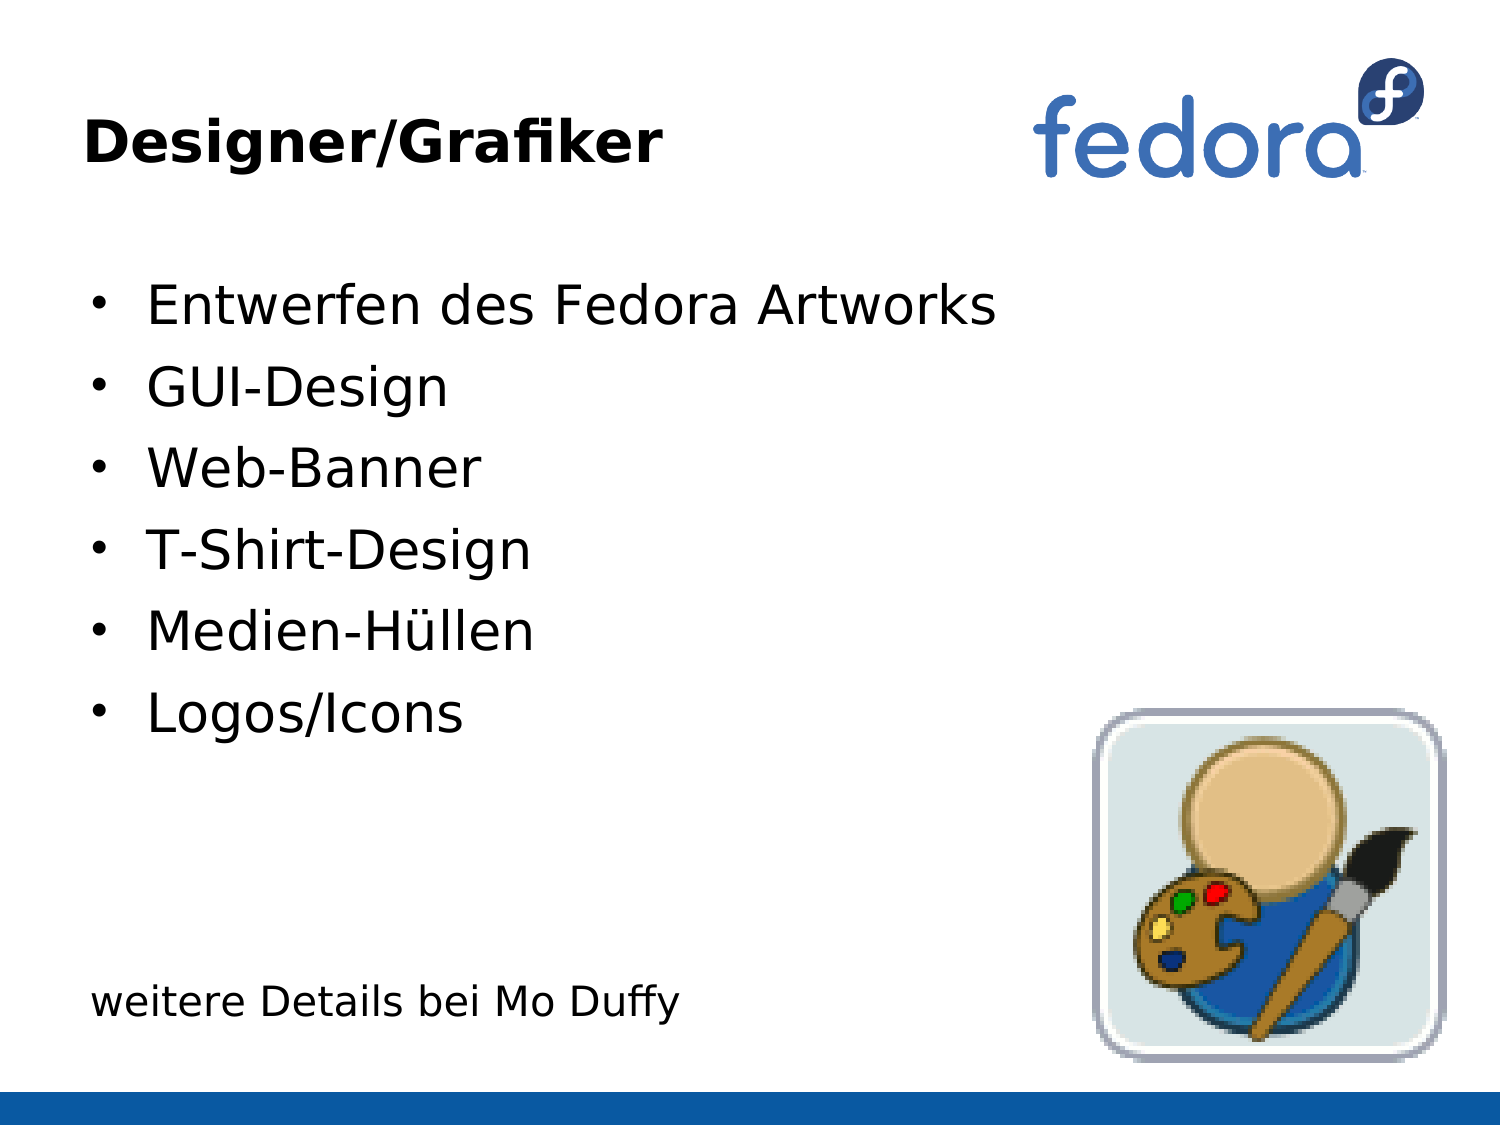

# Designer/Grafiker
Entwerfen des Fedora Artworks
GUI-Design
Web-Banner
T-Shirt-Design
Medien-Hüllen
Logos/Icons
weitere Details bei Mo Duffy